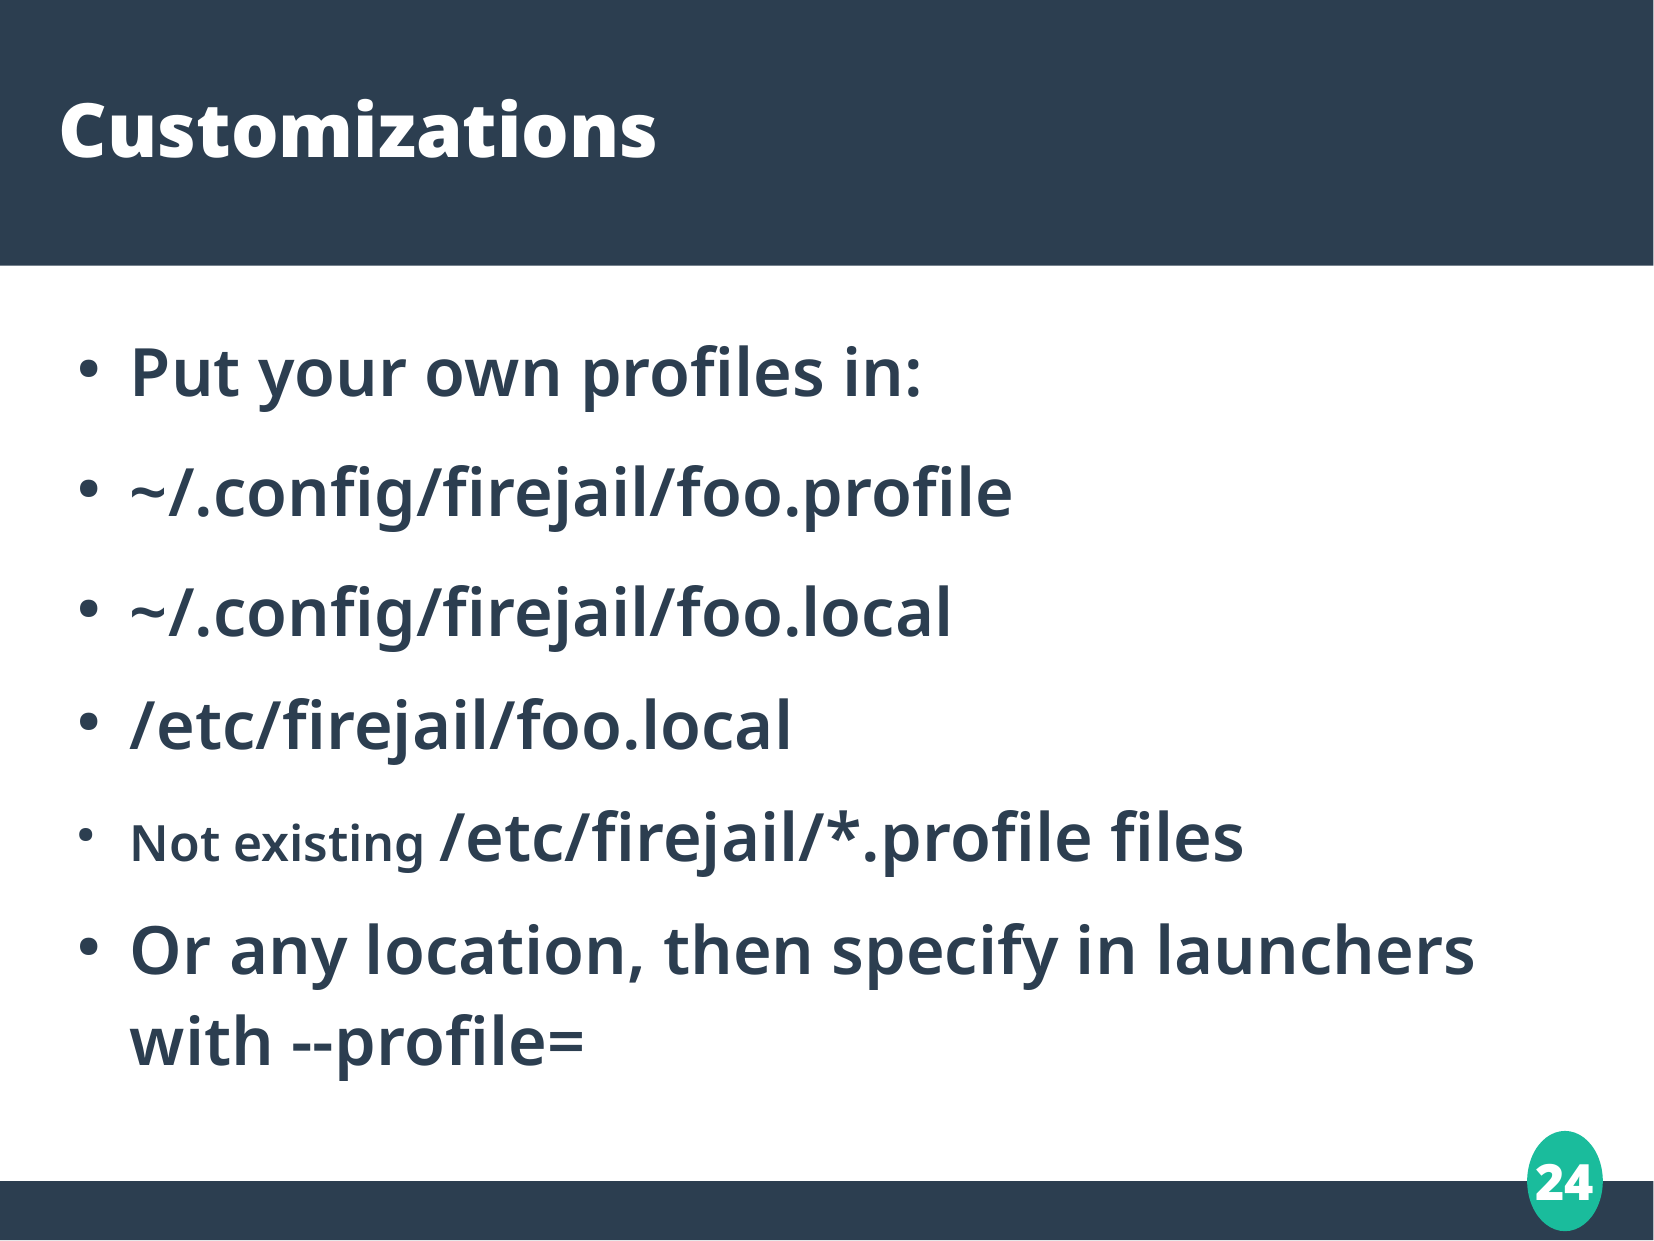

# Customizations
Put your own profiles in:
~/.config/firejail/foo.profile
~/.config/firejail/foo.local
/etc/firejail/foo.local
Not existing /etc/firejail/*.profile files
Or any location, then specify in launchers with --profile=